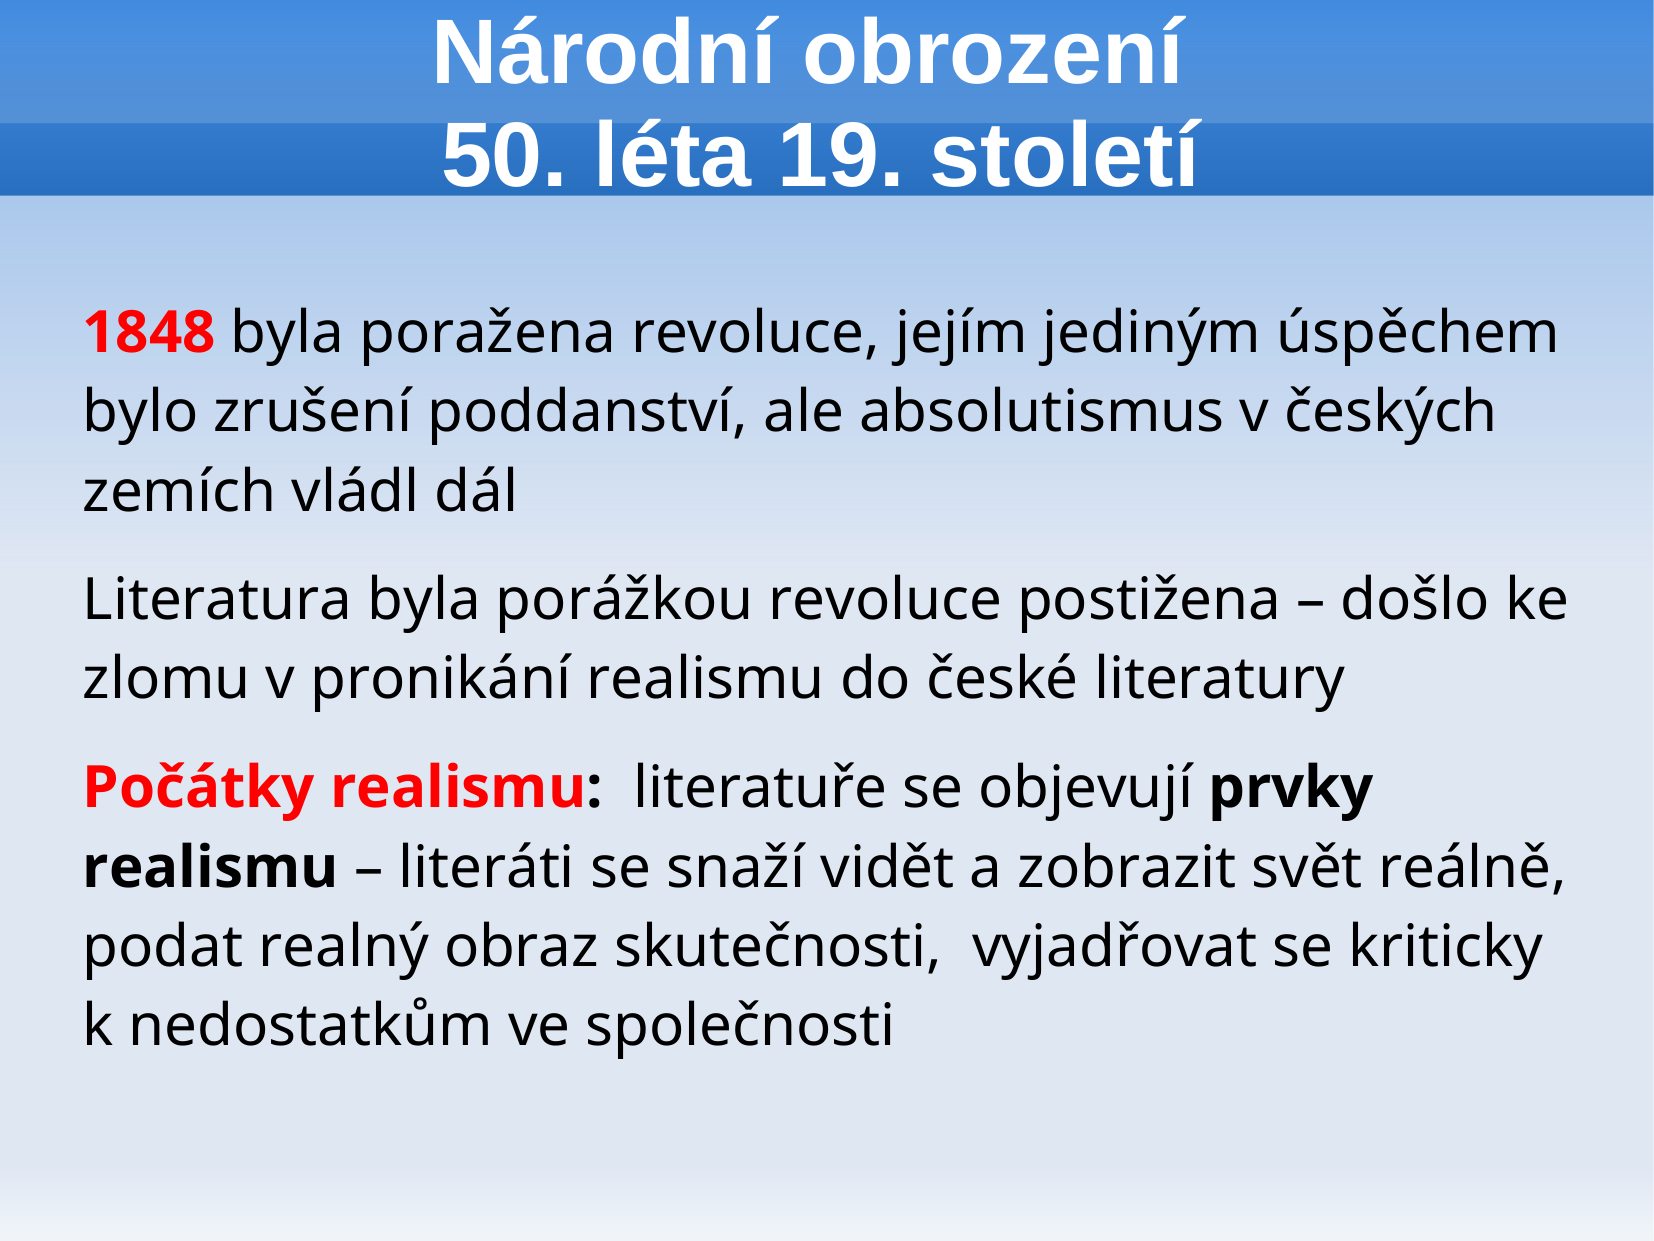

# Národní obrození 50. léta 19. století
1848 byla poražena revoluce, jejím jediným úspěchem bylo zrušení poddanství, ale absolutismus v českých zemích vládl dál
Literatura byla porážkou revoluce postižena – došlo ke zlomu v pronikání realismu do české literatury
Počátky realismu: literatuře se objevují prvky realismu – literáti se snaží vidět a zobrazit svět reálně, podat realný obraz skutečnosti, vyjadřovat se kriticky k nedostatkům ve společnosti